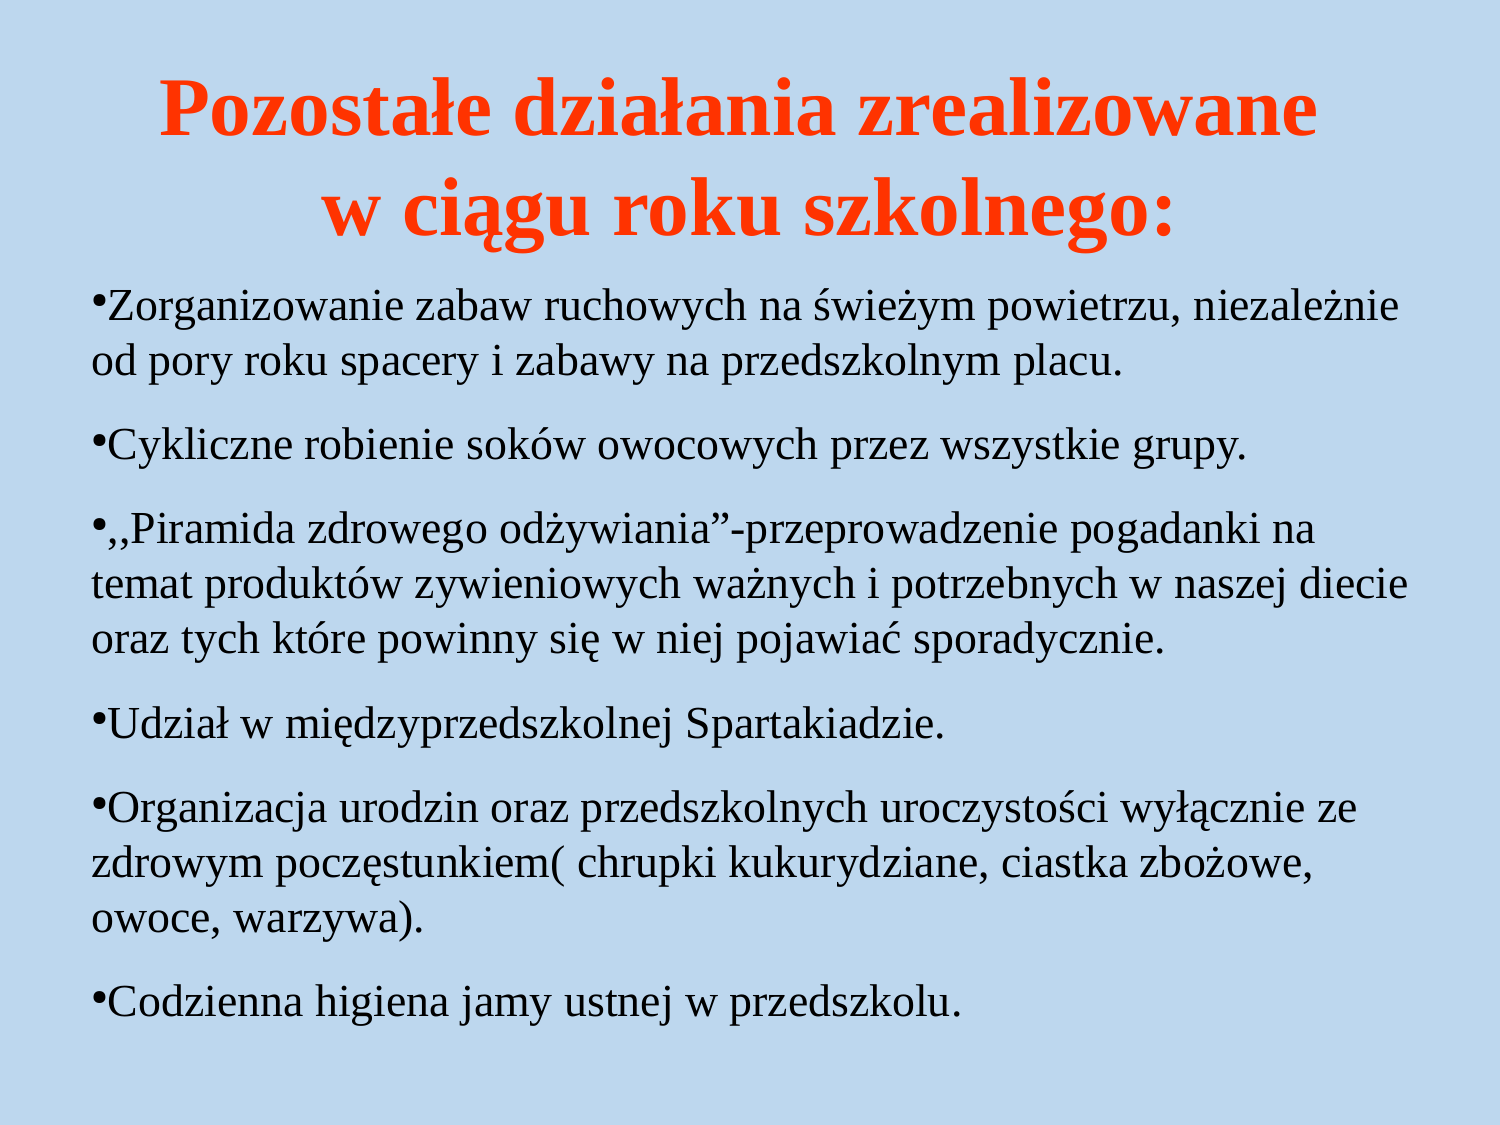

# Pozostałe działania zrealizowane w ciągu roku szkolnego:
Zorganizowanie zabaw ruchowych na świeżym powietrzu, niezależnie od pory roku spacery i zabawy na przedszkolnym placu.
Cykliczne robienie soków owocowych przez wszystkie grupy.
,,Piramida zdrowego odżywiania”-przeprowadzenie pogadanki na temat produktów zywieniowych ważnych i potrzebnych w naszej diecie oraz tych które powinny się w niej pojawiać sporadycznie.
Udział w międzyprzedszkolnej Spartakiadzie.
Organizacja urodzin oraz przedszkolnych uroczystości wyłącznie ze zdrowym poczęstunkiem( chrupki kukurydziane, ciastka zbożowe, owoce, warzywa).
Codzienna higiena jamy ustnej w przedszkolu.